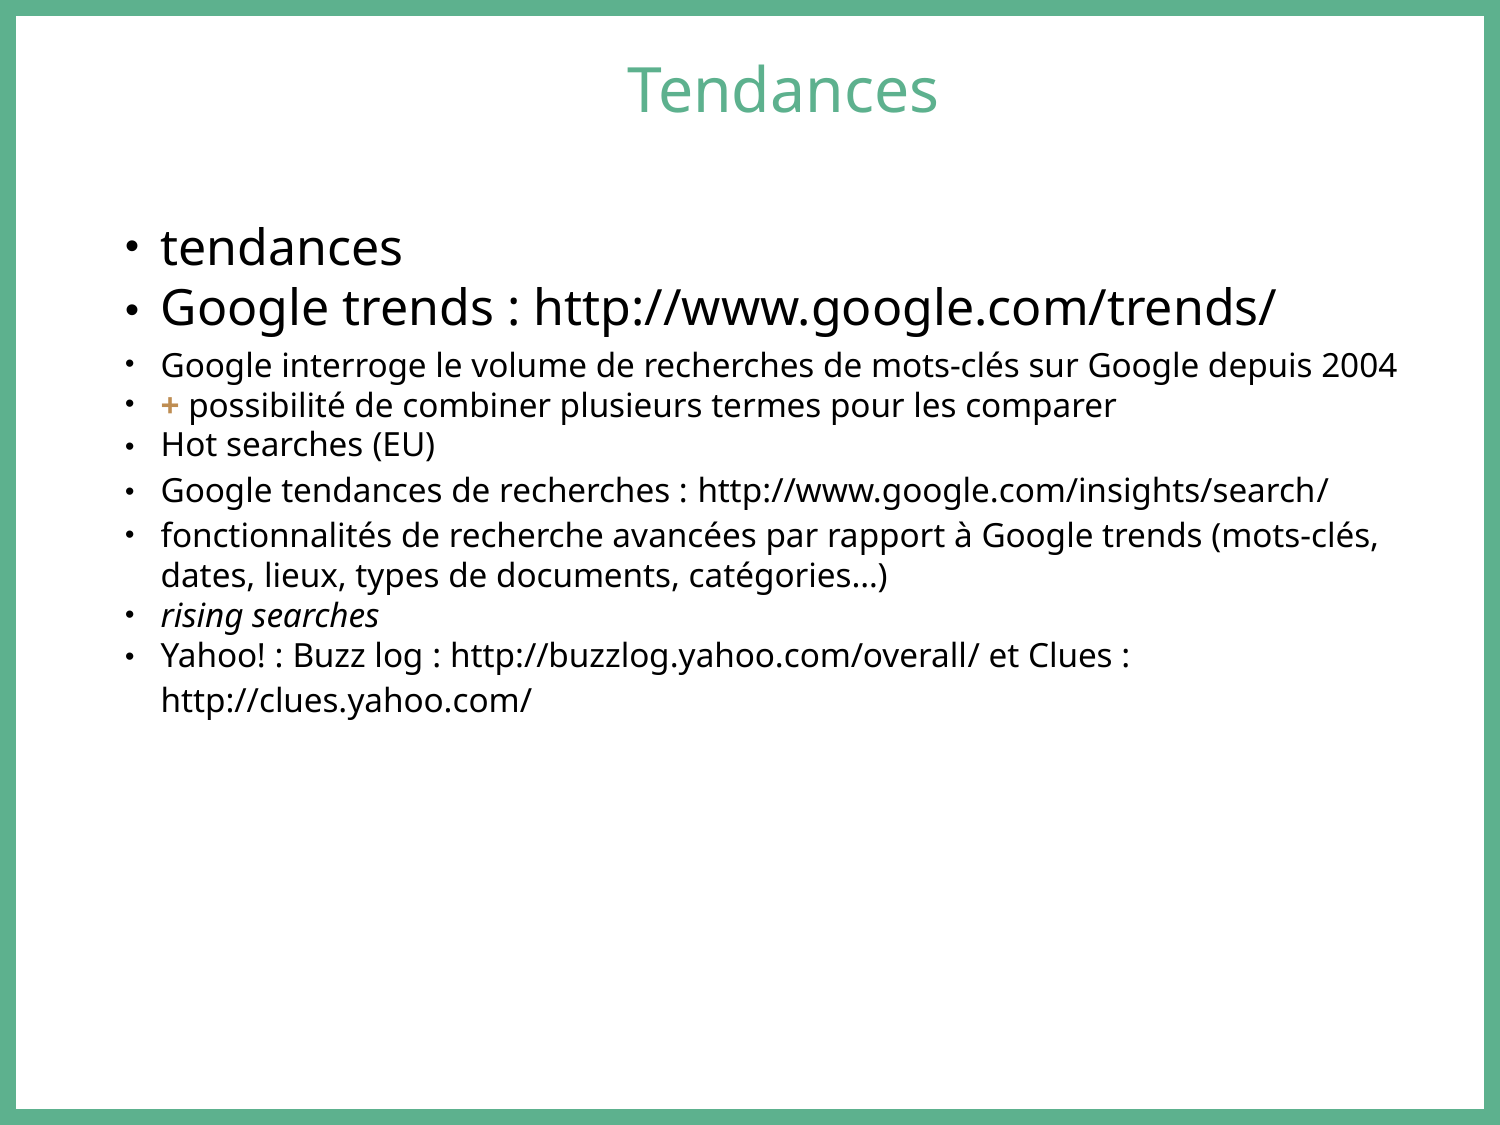

Tendances
tendances
Google trends : http://www.google.com/trends/
Google interroge le volume de recherches de mots-clés sur Google depuis 2004
+ possibilité de combiner plusieurs termes pour les comparer
Hot searches (EU)
Google tendances de recherches : http://www.google.com/insights/search/
fonctionnalités de recherche avancées par rapport à Google trends (mots-clés, dates, lieux, types de documents, catégories…)
rising searches
Yahoo! : Buzz log : http://buzzlog.yahoo.com/overall/ et Clues : http://clues.yahoo.com/